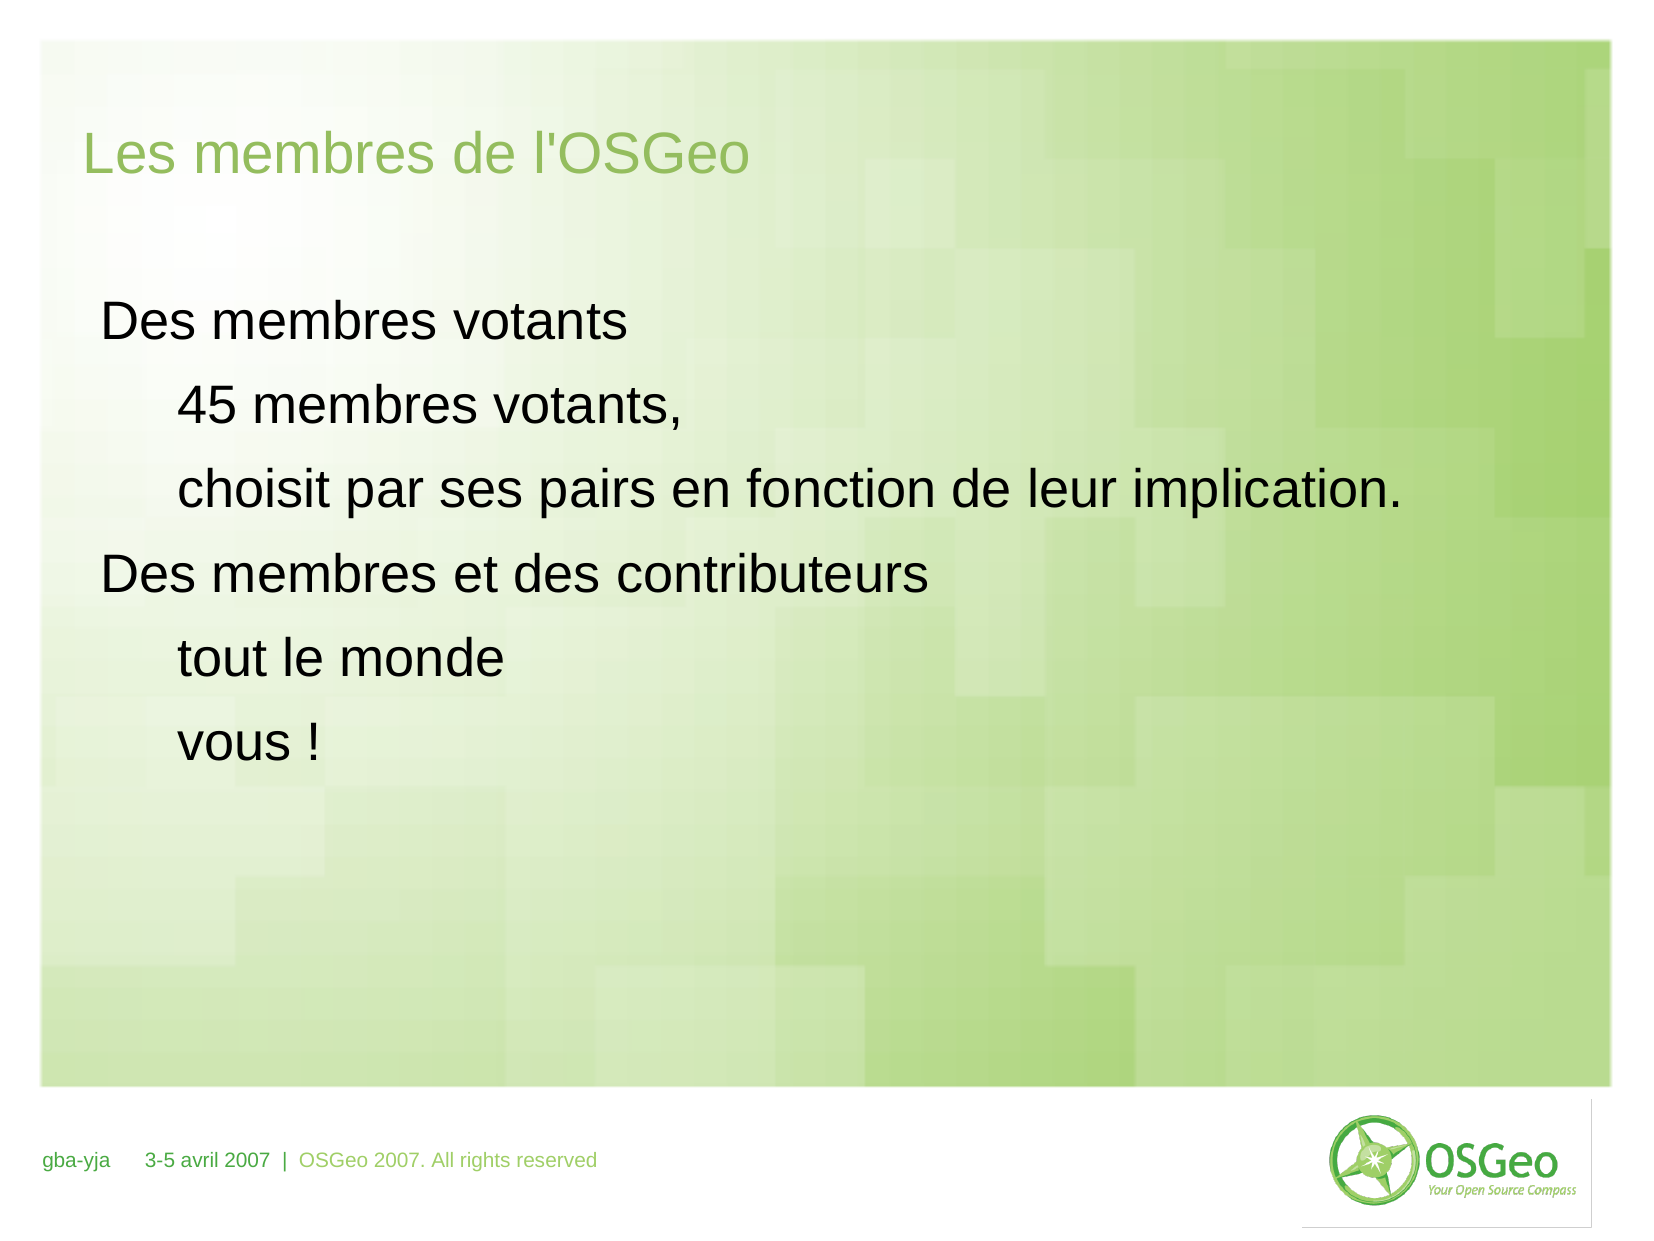

# Les membres de l'OSGeo
Des membres votants
45 membres votants,
choisit par ses pairs en fonction de leur implication.
Des membres et des contributeurs
tout le monde
vous !